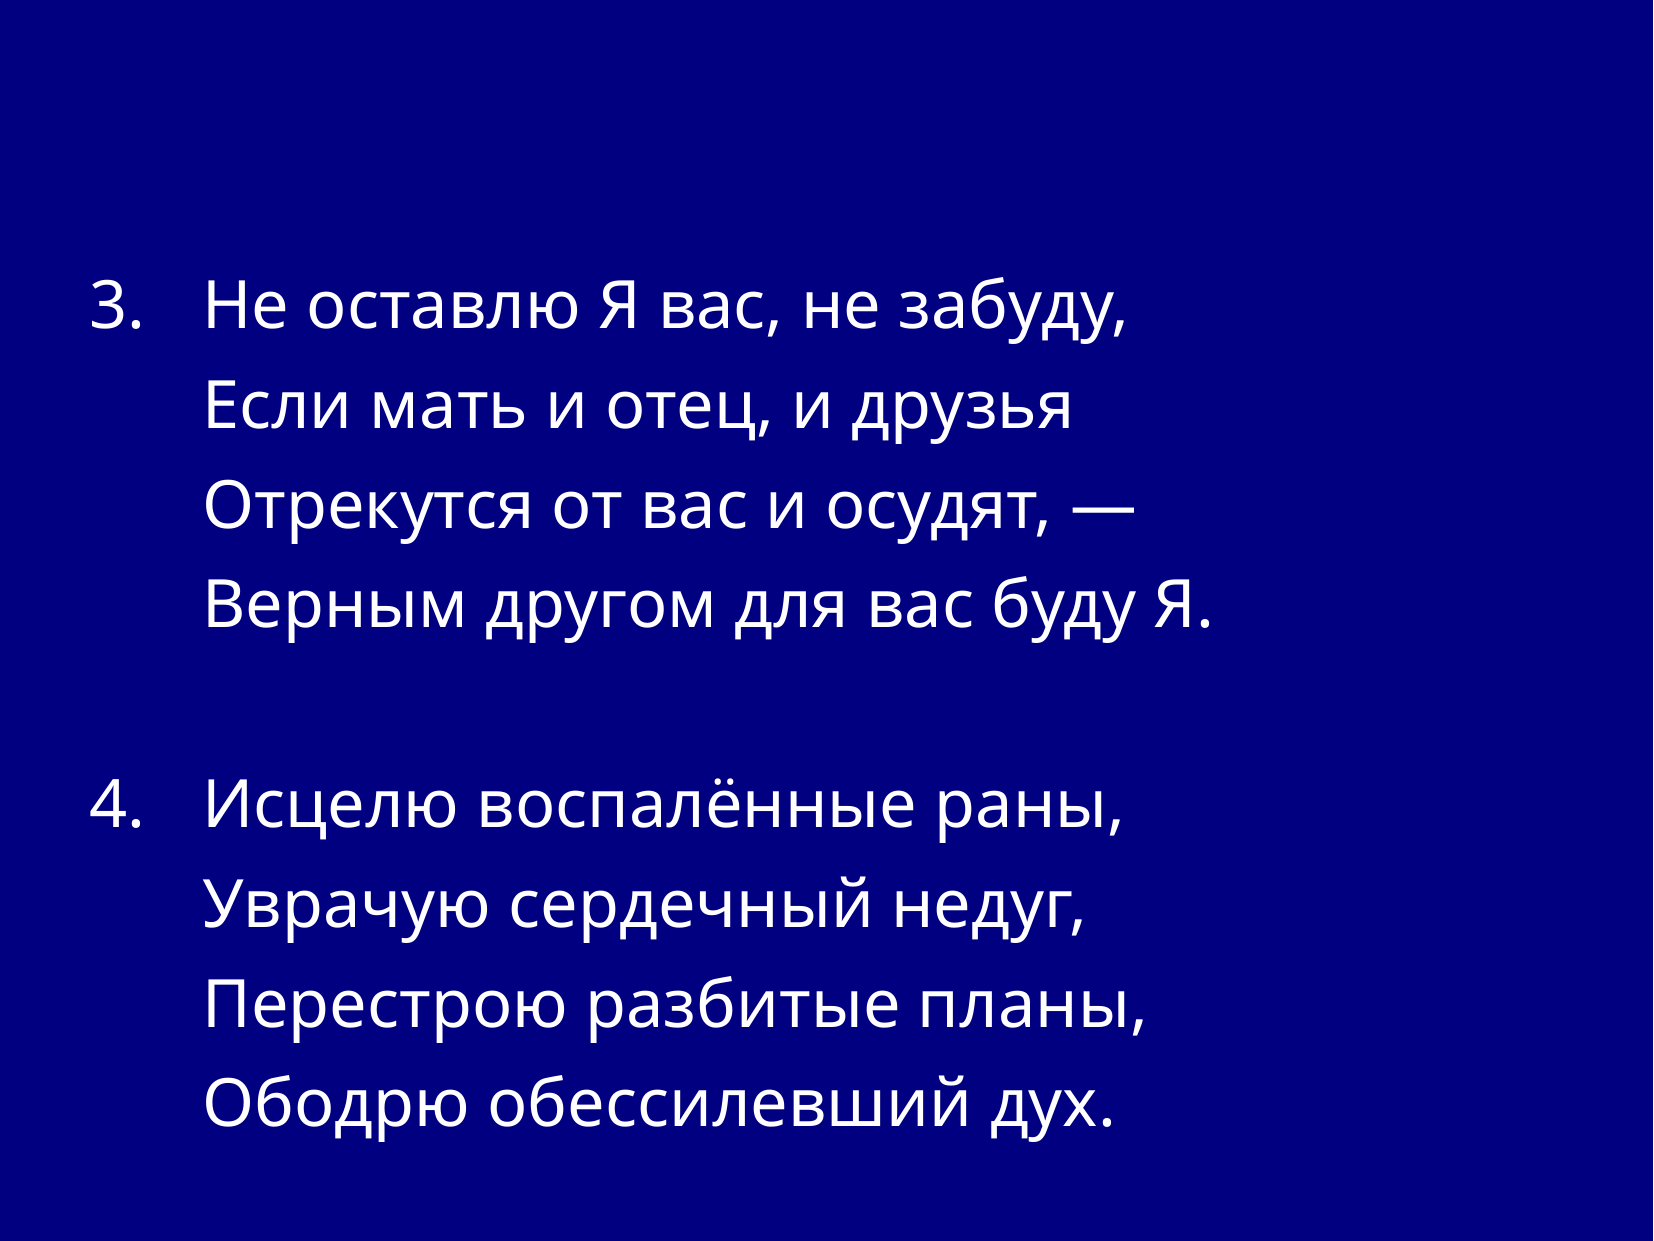

3.	Не оставлю Я вас, не забуду,
	Если мать и отец, и друзья
	Отрекутся от вас и осудят, —
	Верным другом для вас буду Я.
4.	Исцелю воспалённые раны,
	Уврачую сердечный недуг,
	Перестрою разбитые планы,
	Ободрю обессилевший дух.